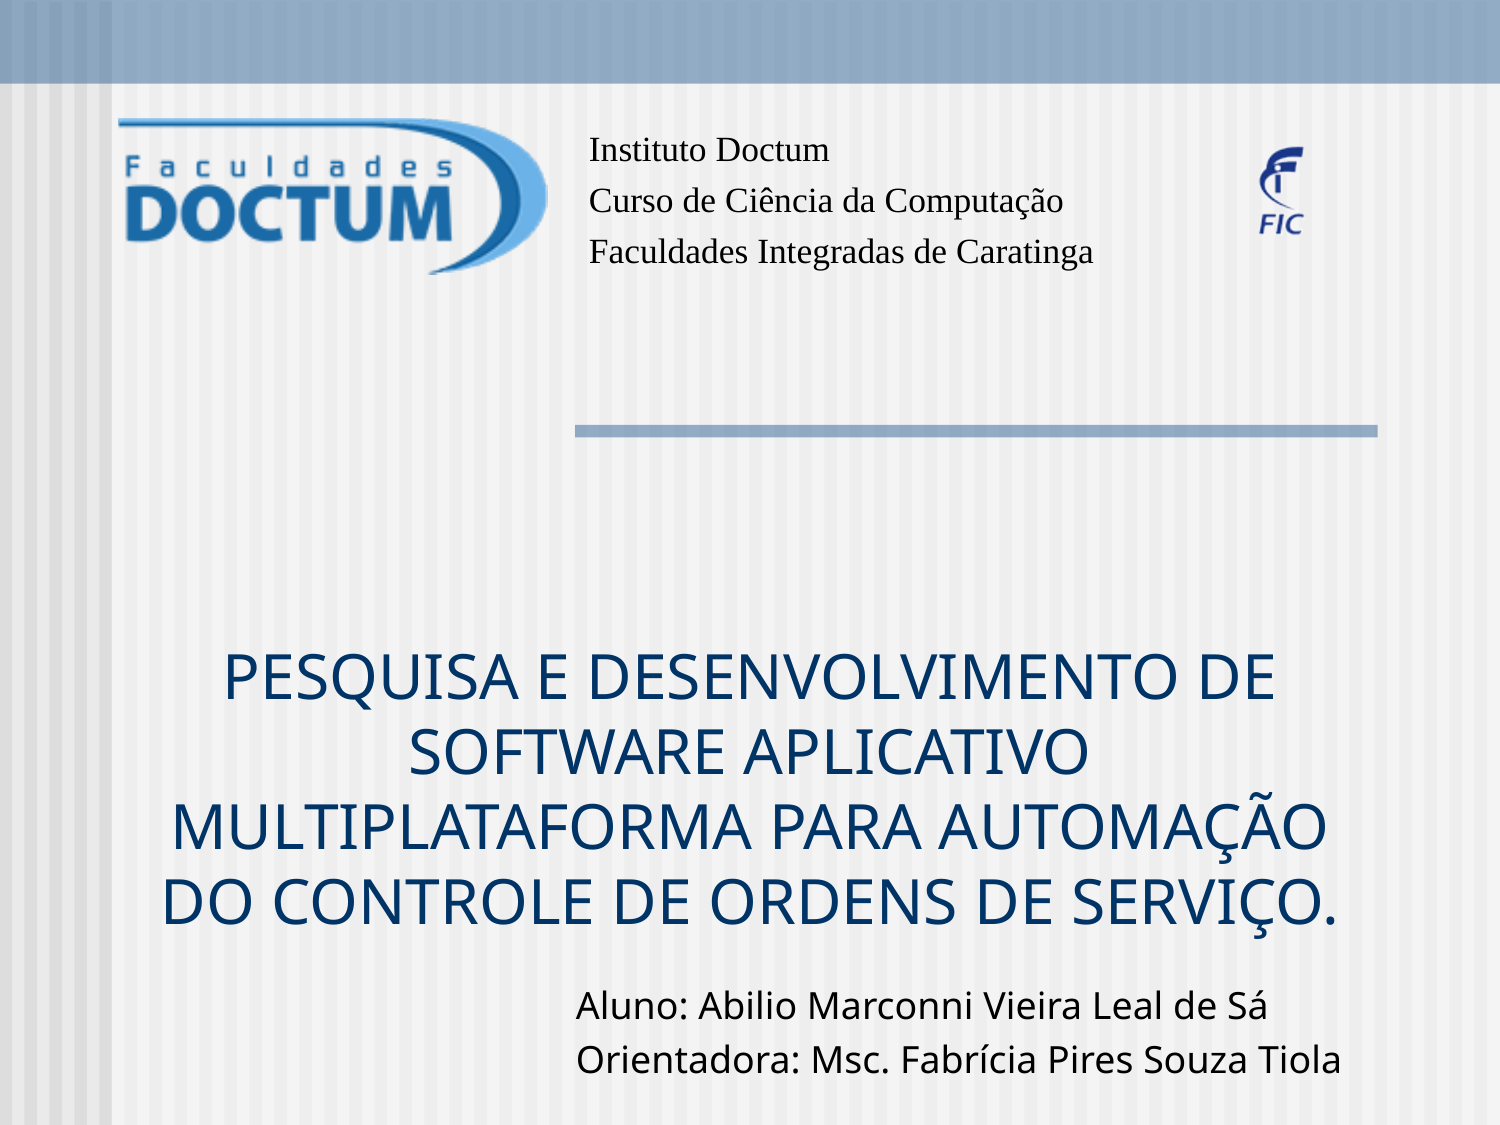

Instituto Doctum
Curso de Ciência da Computação
Faculdades Integradas de Caratinga
# PESQUISA E DESENVOLVIMENTO DE SOFTWARE APLICATIVO MULTIPLATAFORMA PARA AUTOMAÇÃO DO CONTROLE DE ORDENS DE SERVIÇO.
Aluno: Abilio Marconni Vieira Leal de Sá
Orientadora: Msc. Fabrícia Pires Souza Tiola